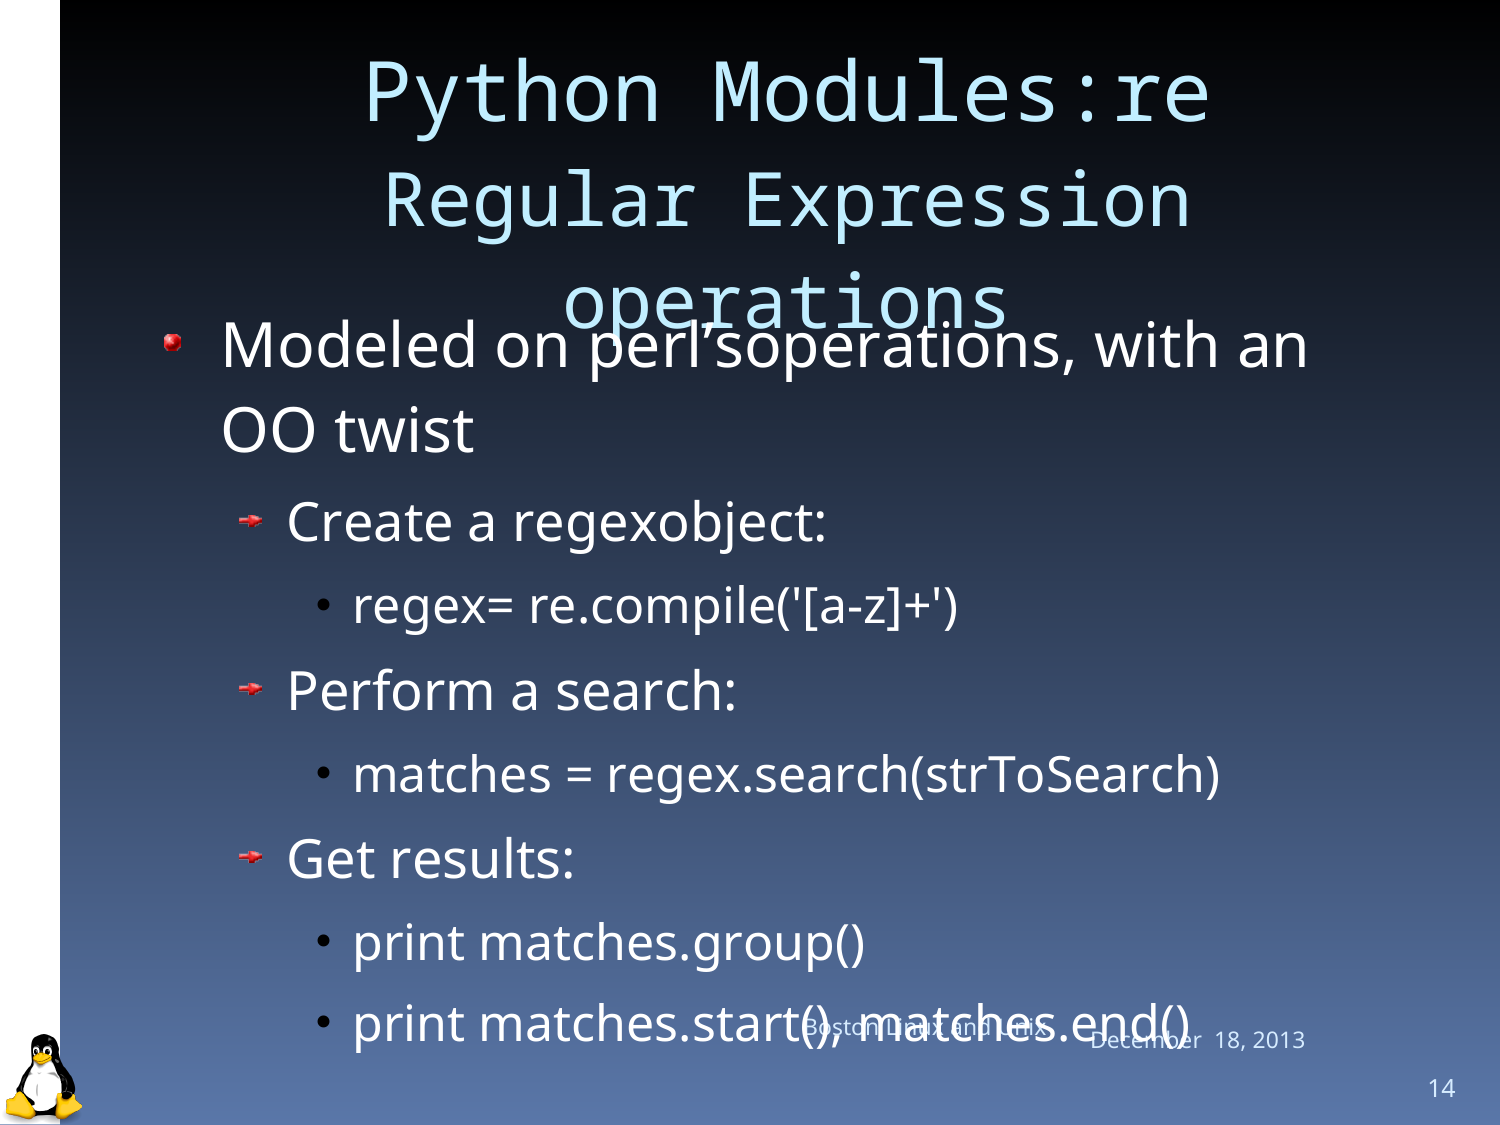

# Python Modules:re Regular Expression operations
Modeled on perl’soperations, with an OO twist
Create a regexobject:
regex= re.compile('[a-z]+')
Perform a search:
matches = regex.search(strToSearch)
Get results:
print matches.group()
print matches.start(), matches.end()
December 18, 2013
14